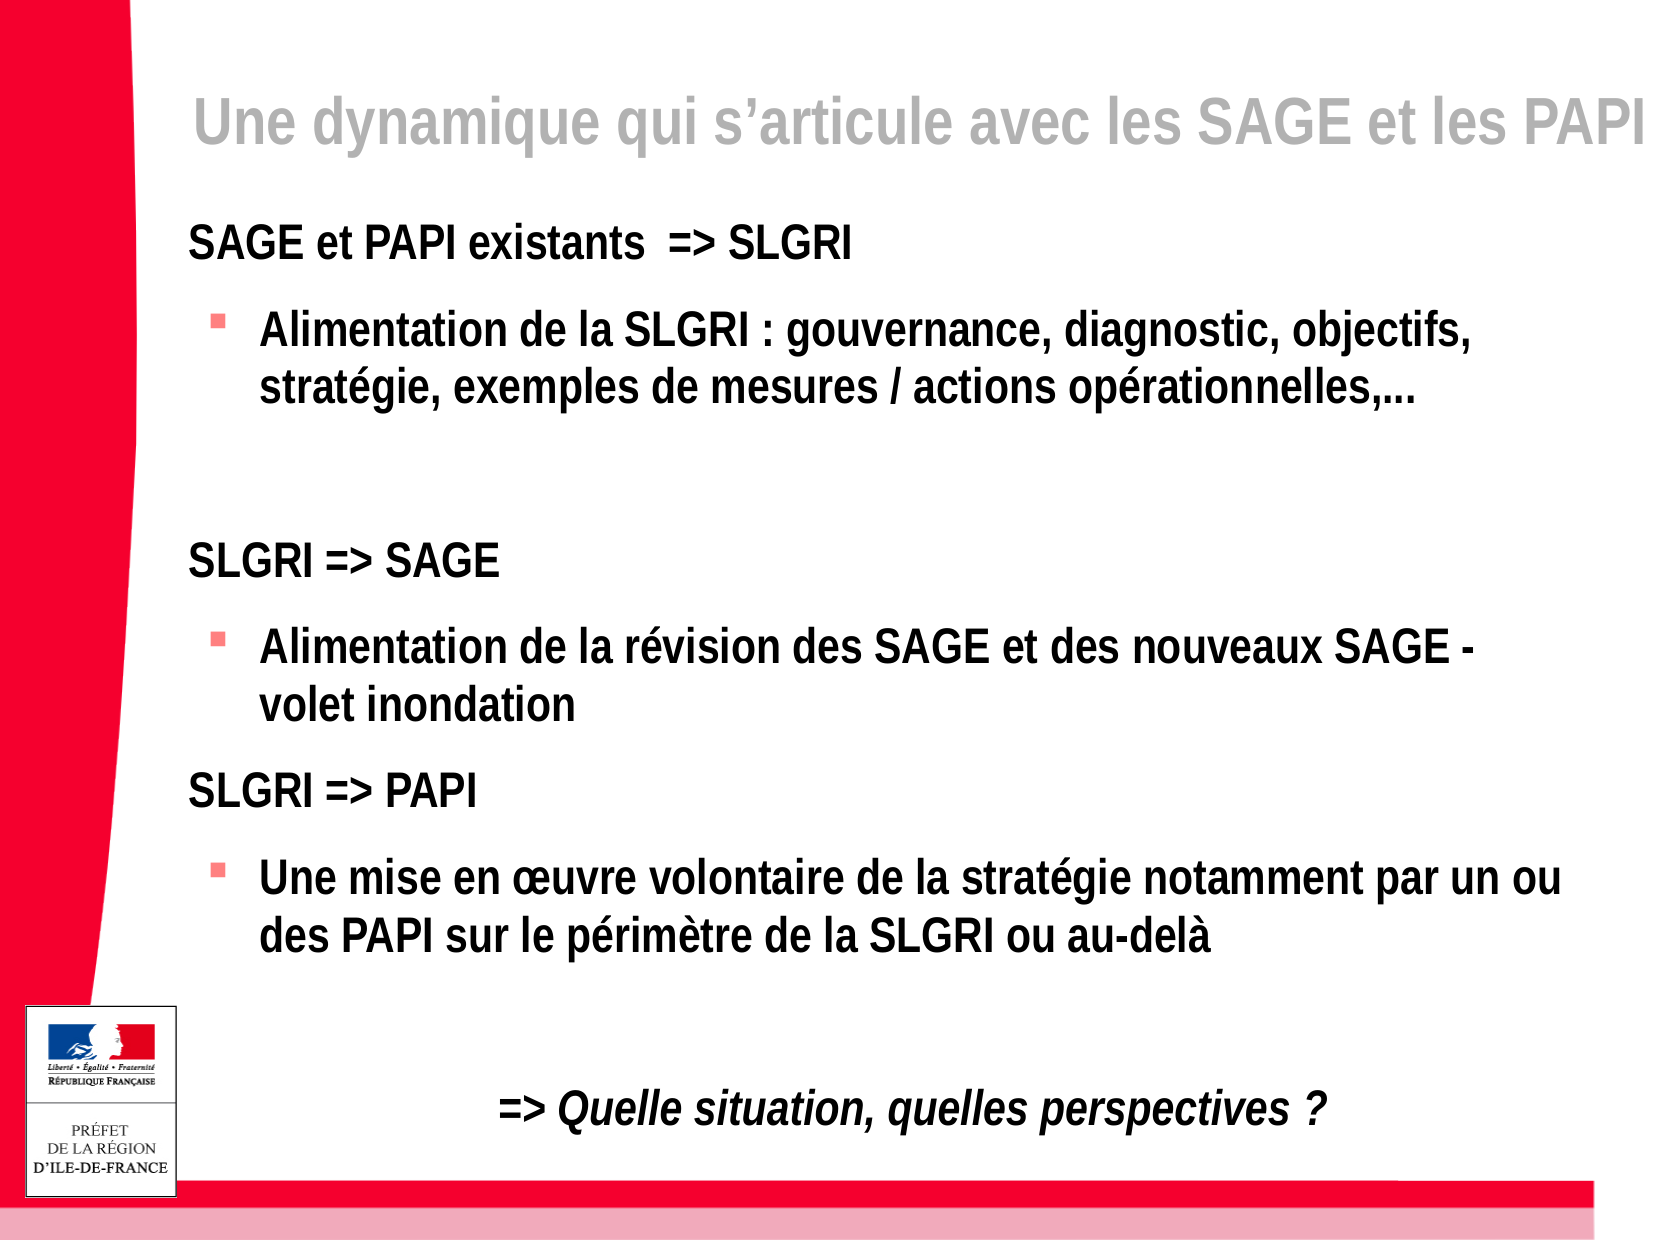

Une dynamique qui s’articule avec les SAGE et les PAPI
# SAGE et PAPI existants => SLGRI
Alimentation de la SLGRI : gouvernance, diagnostic, objectifs, stratégie, exemples de mesures / actions opérationnelles,...
SLGRI => SAGE
Alimentation de la révision des SAGE et des nouveaux SAGE - volet inondation
SLGRI => PAPI
Une mise en œuvre volontaire de la stratégie notamment par un ou des PAPI sur le périmètre de la SLGRI ou au-delà
=> Quelle situation, quelles perspectives ?